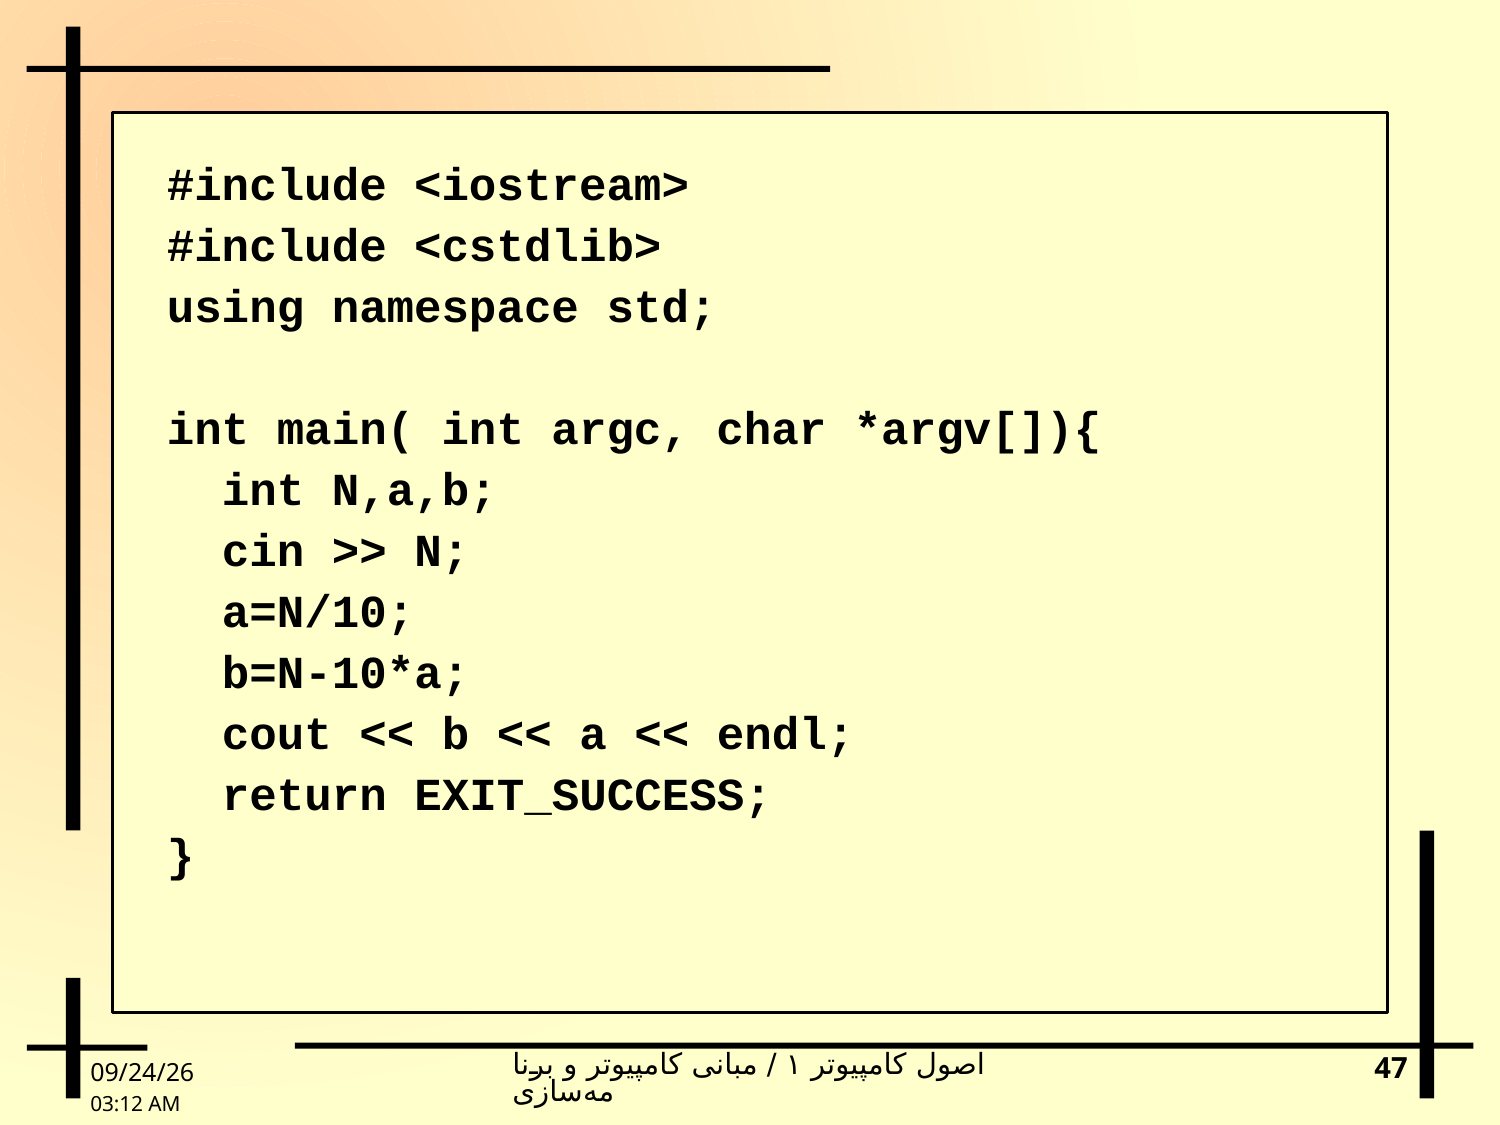

# #include <iostream>
#include <cstdlib>
using namespace std;
int main( int argc, char *argv[]){
 int N,a,b;
 cin >> N;
 a=N/10;
 b=N-10*a;
 cout << b << a << endl;
 return EXIT_SUCCESS;
}
اصول کامپیوتر ۱ / مبانی کامپیوتر و برنامه‌سازی
47